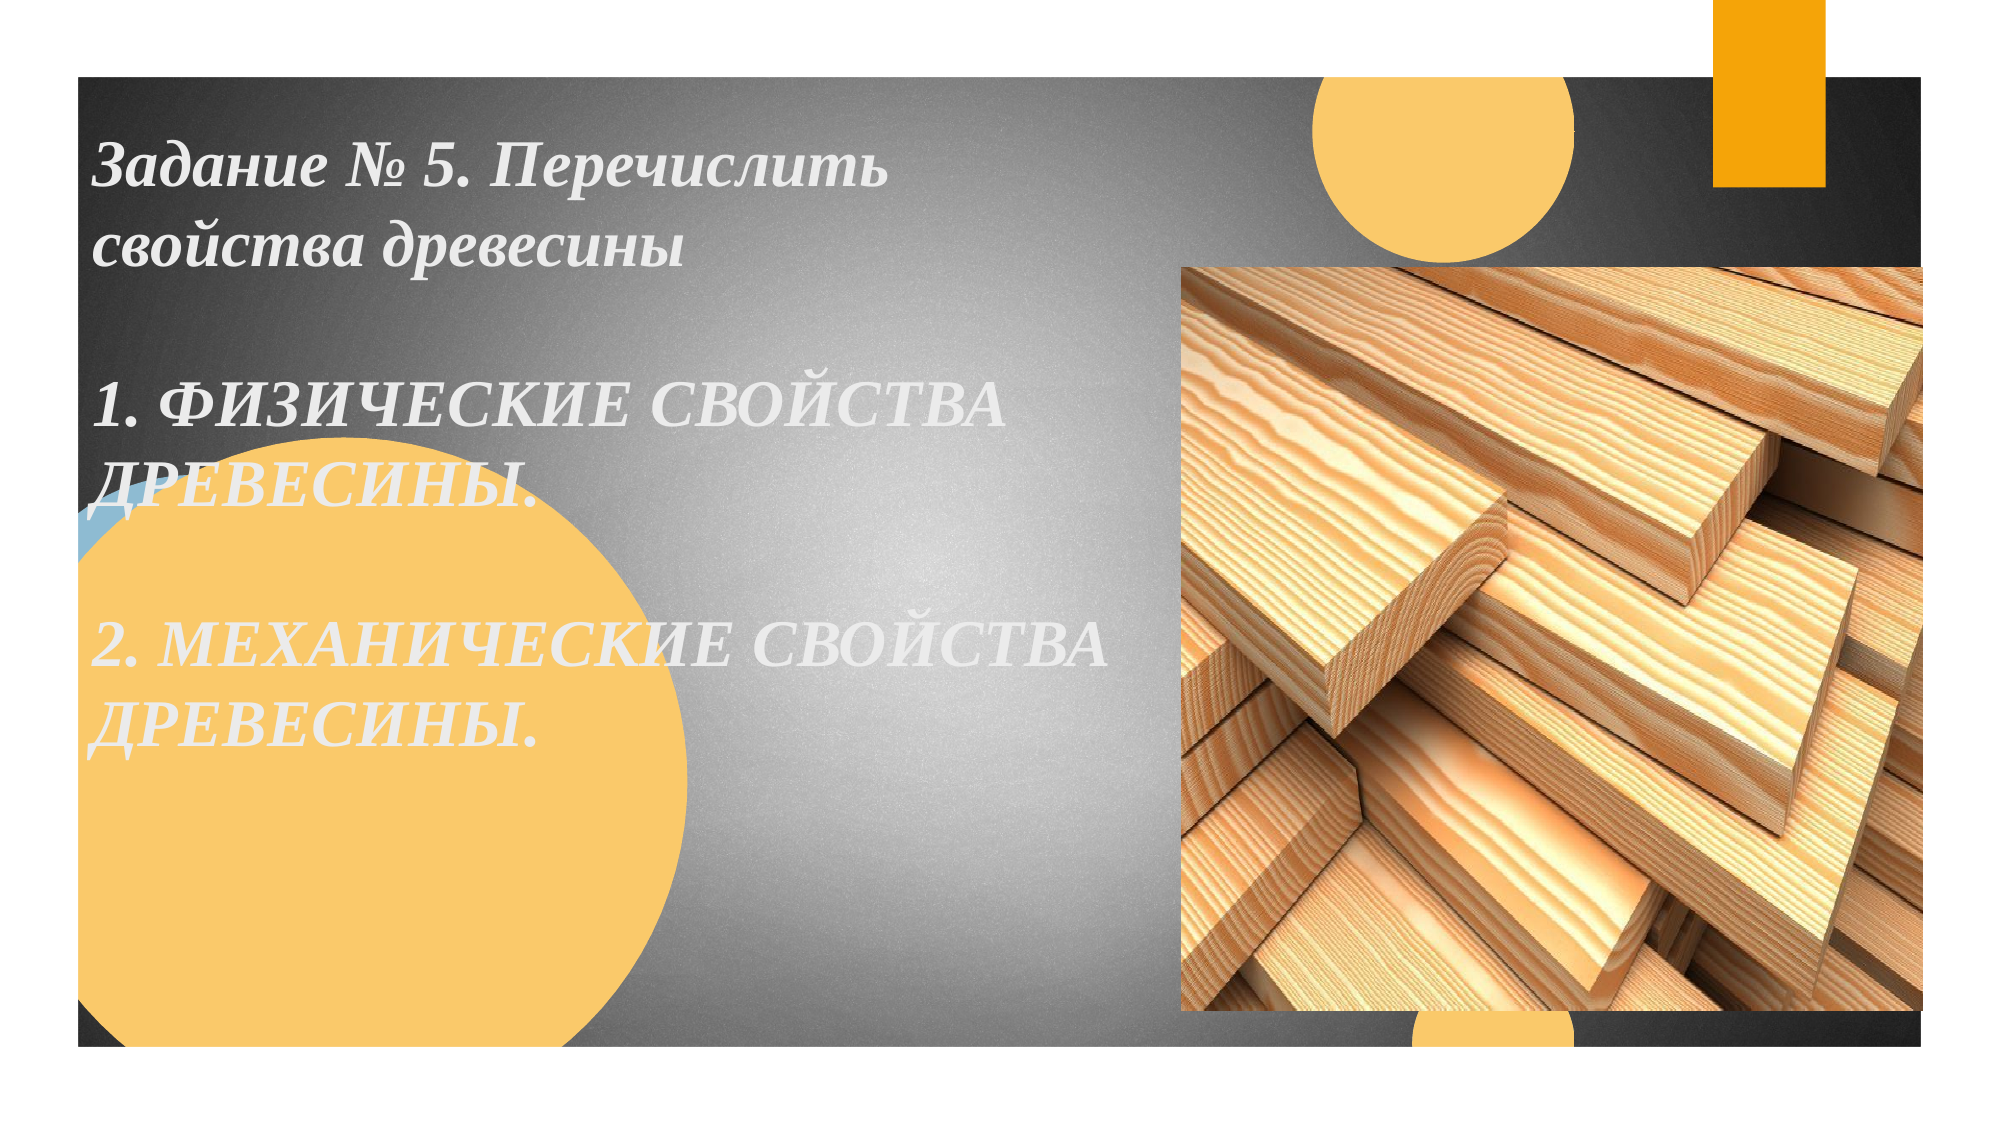

# Задание № 5. Перечислить свойства древесины 1. ФИЗИЧЕСКИЕ СВОЙСТВА ДРЕВЕСИНЫ. 2. МЕХАНИЧЕСКИЕ СВОЙСТВА ДРЕВЕСИНЫ.